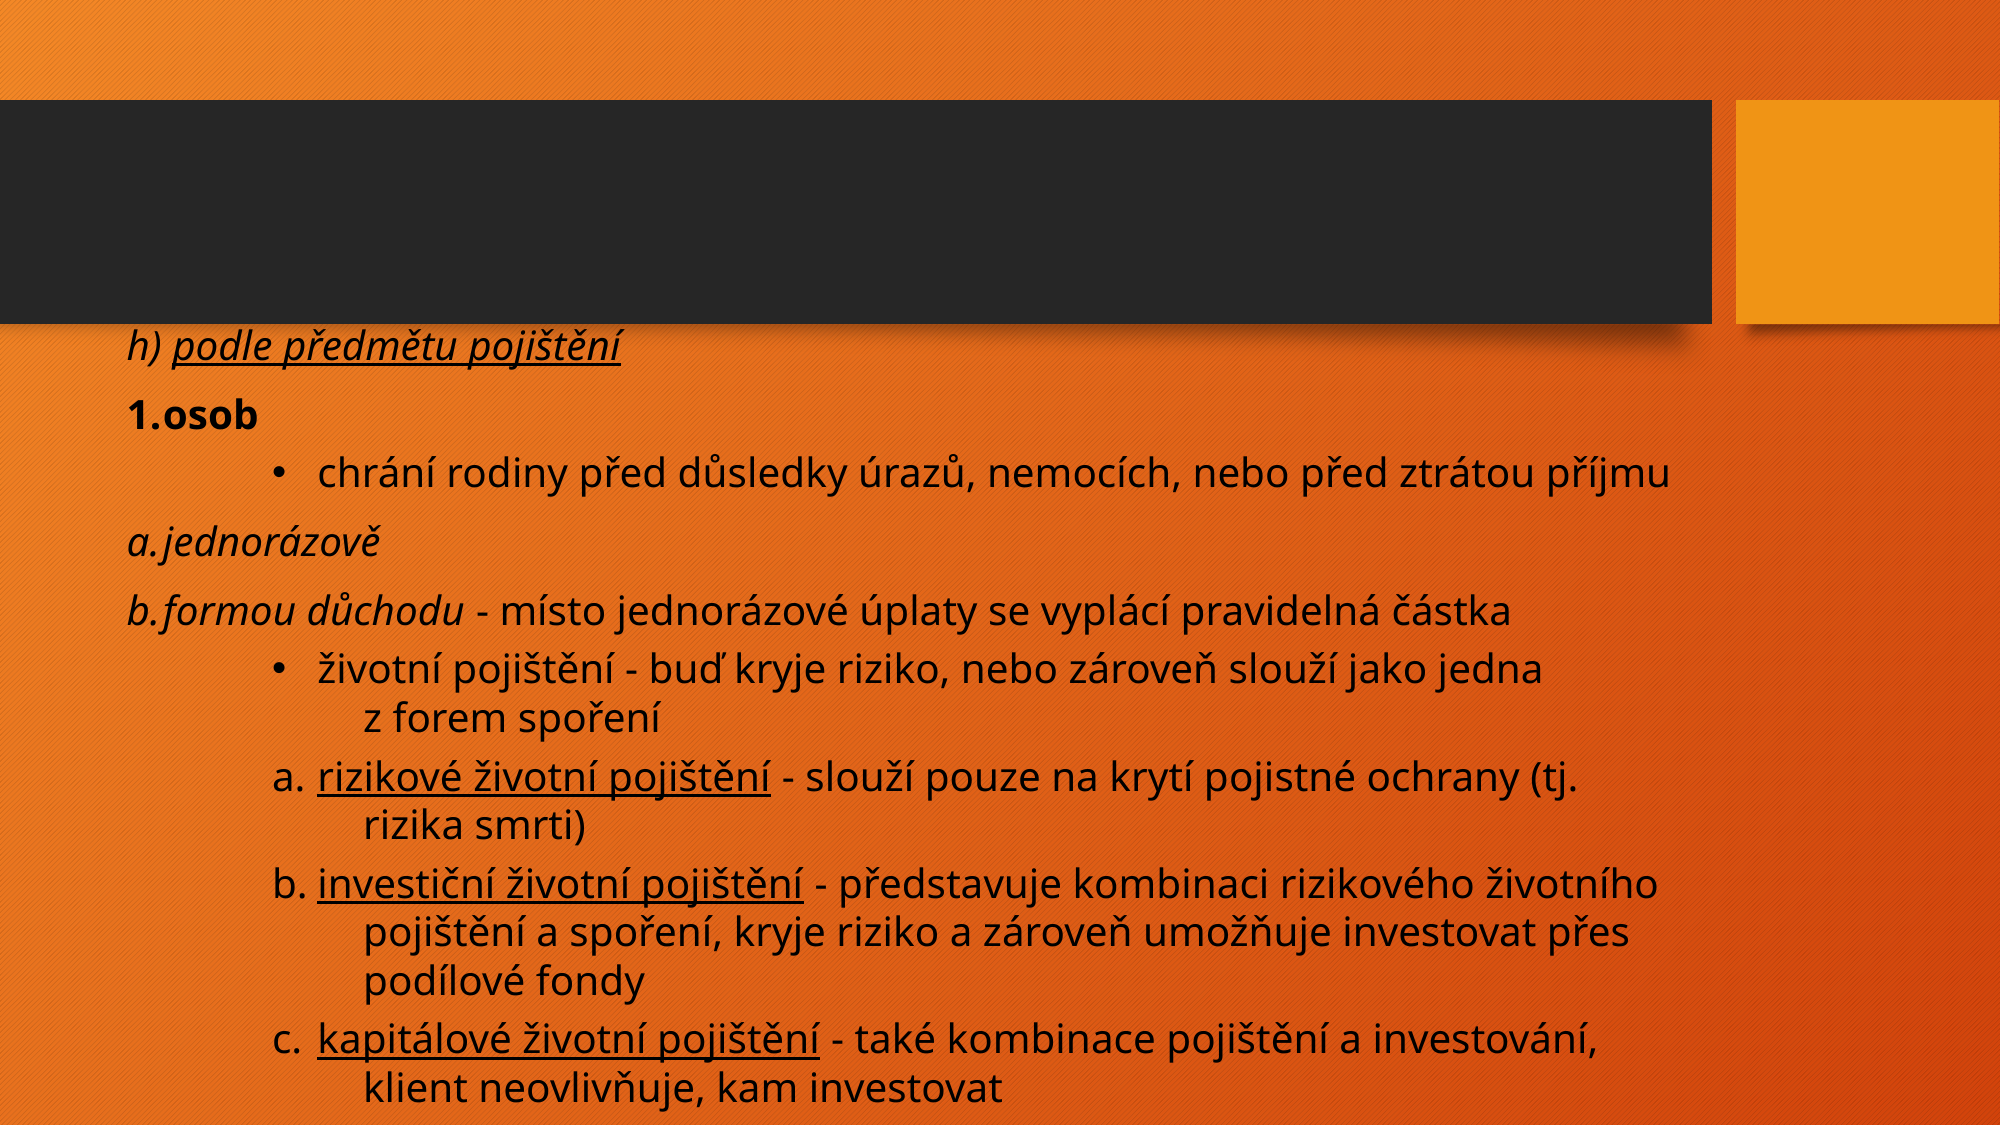

#
h) podle předmětu pojištění
osob
chrání rodiny před důsledky úrazů, nemocích, nebo před ztrátou příjmu
jednorázově
formou důchodu - místo jednorázové úplaty se vyplácí pravidelná částka
životní pojištění - buď kryje riziko, nebo zároveň slouží jako jedna z forem spoření
rizikové životní pojištění - slouží pouze na krytí pojistné ochrany (tj. rizika smrti)
investiční životní pojištění - představuje kombinaci rizikového životního pojištění a spoření, kryje riziko a zároveň umožňuje investovat přes podílové fondy
kapitálové životní pojištění - také kombinace pojištění a investování, klient neovlivňuje, kam investovat